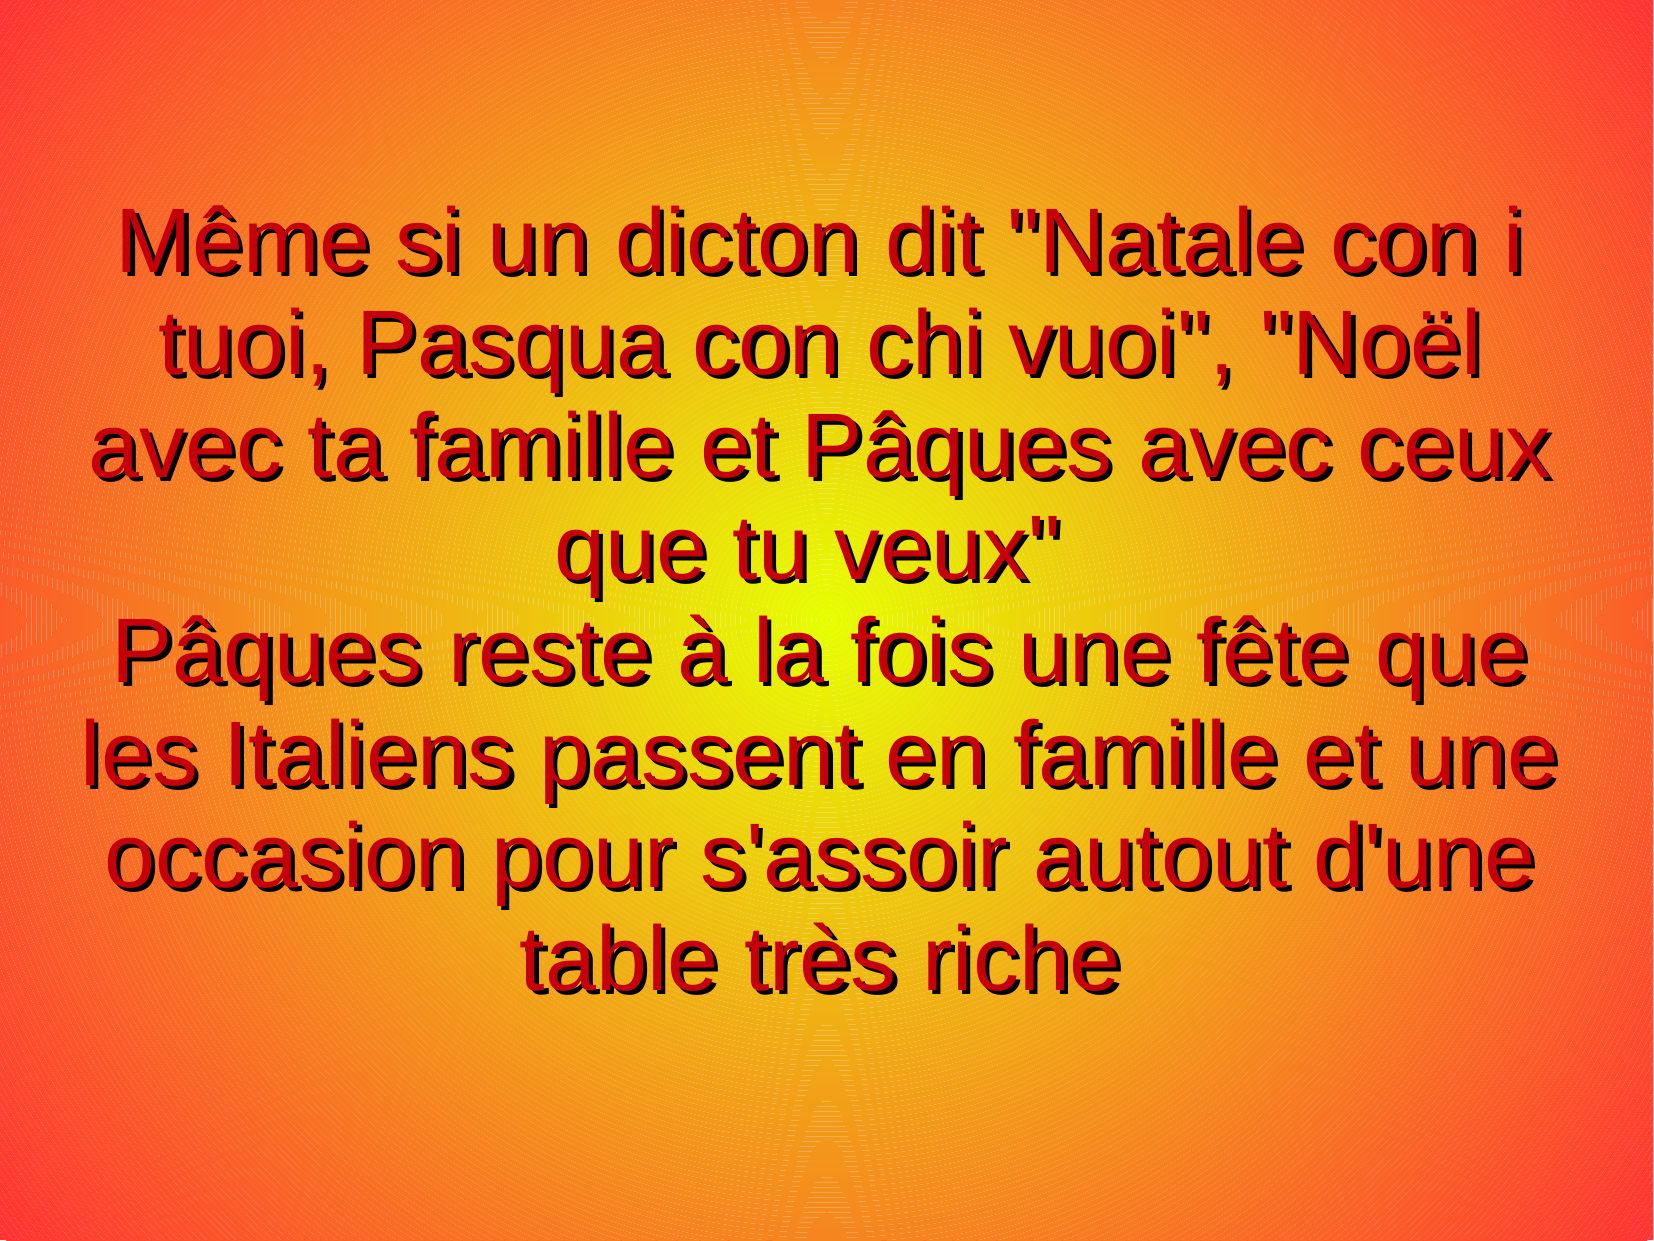

# Même si un dicton dit "Natale con i tuoi, Pasqua con chi vuoi", "Noël avec ta famille et Pâques avec ceux que tu veux" Pâques reste à la fois une fête que les Italiens passent en famille et une occasion pour s'assoir autout d'une table très riche